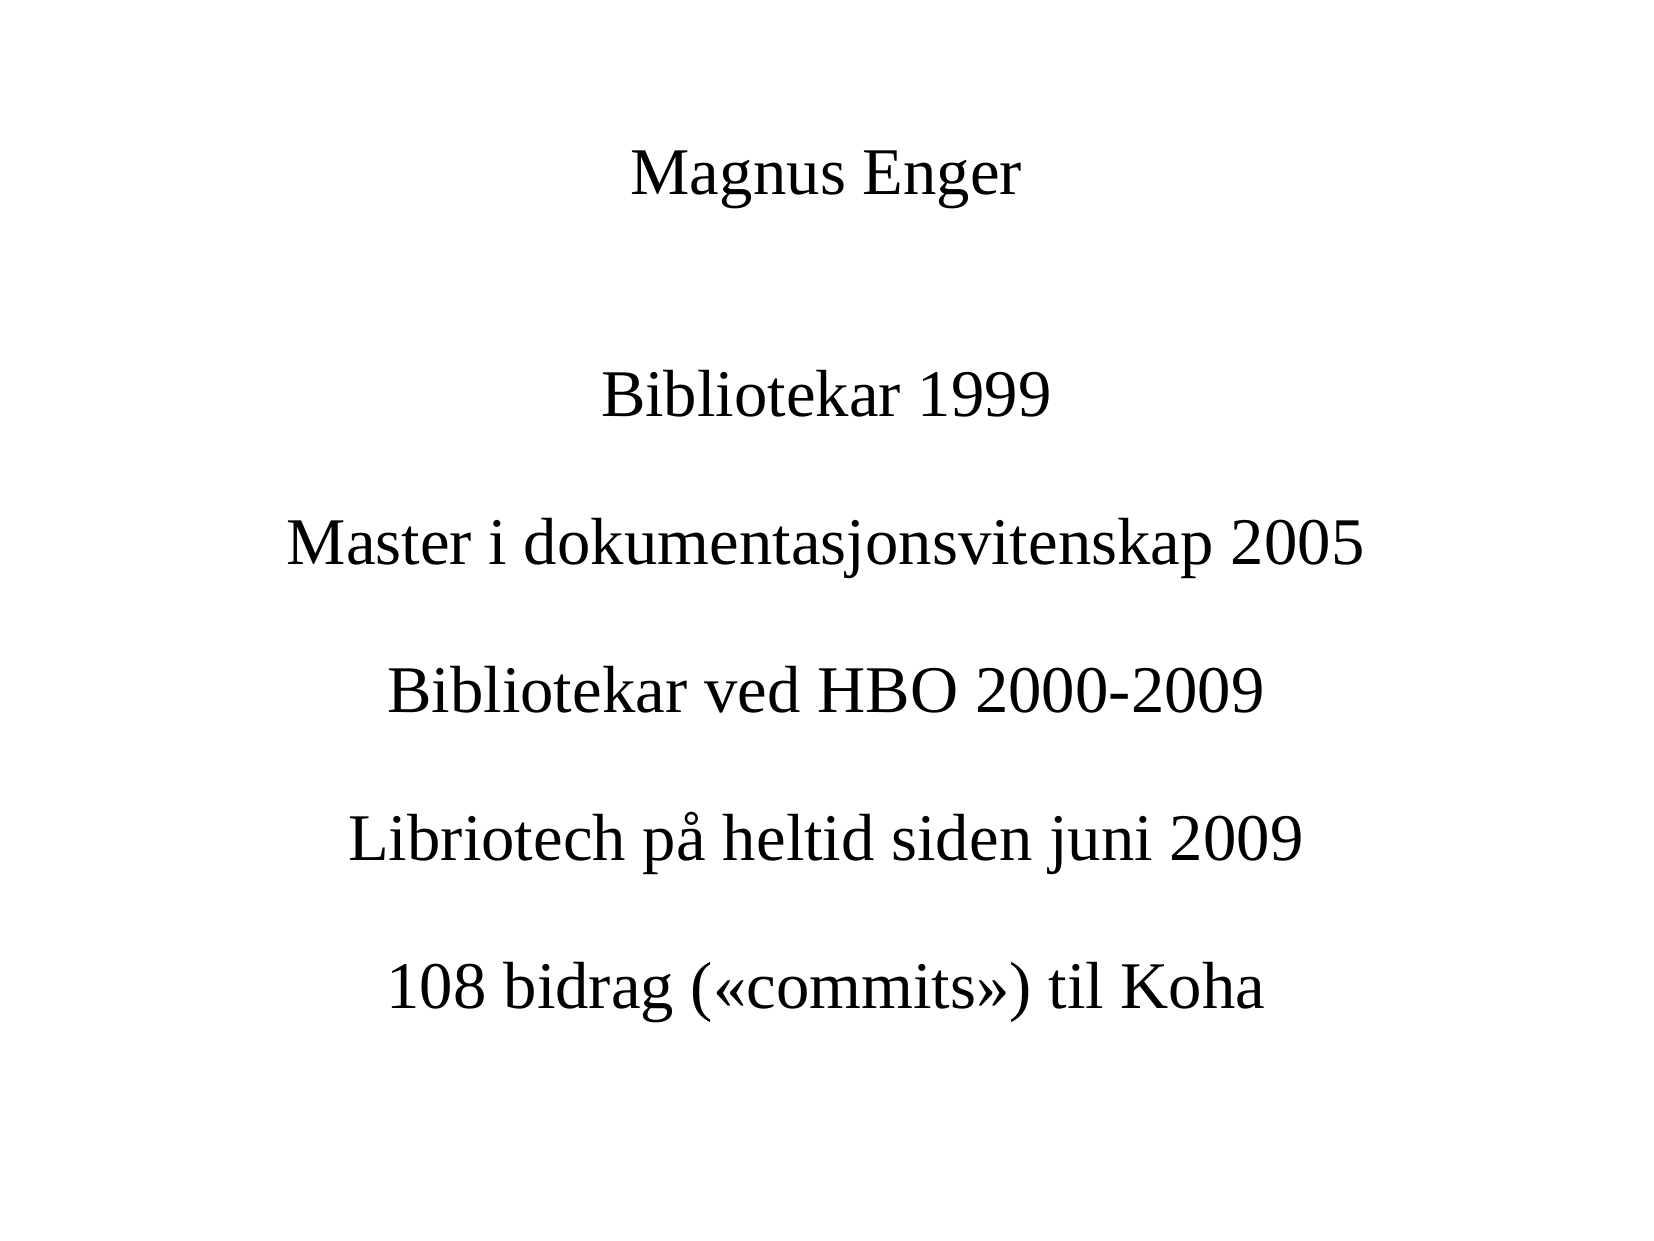

# Magnus Enger
Bibliotekar 1999
Master i dokumentasjonsvitenskap 2005
Bibliotekar ved HBO 2000-2009
Libriotech på heltid siden juni 2009
108 bidrag («commits») til Koha